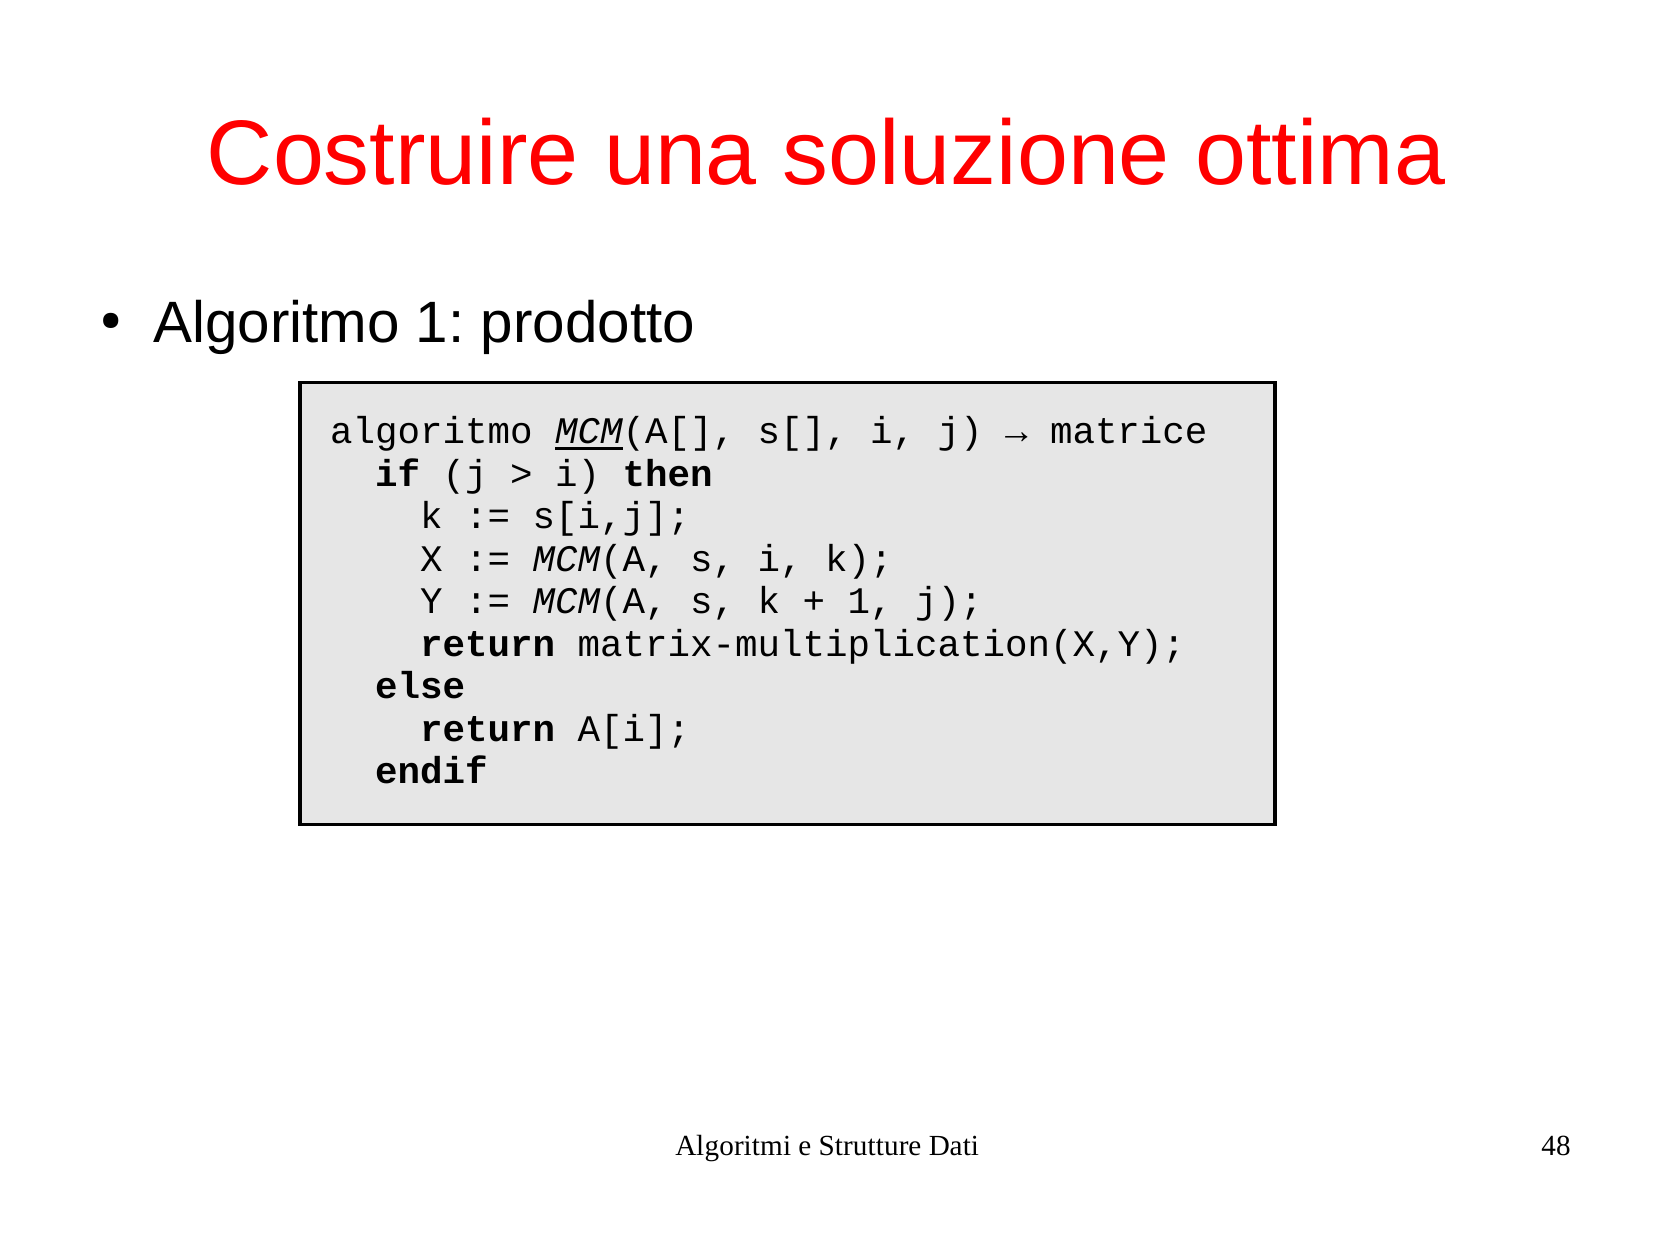

# Costruire una soluzione ottima
Algoritmo 1: prodotto
algoritmo MCM(A[], s[], i, j) → matrice
 if (j > i) then
 k := s[i,j];
 X := MCM(A, s, i, k);
 Y := MCM(A, s, k + 1, j);
 return matrix-multiplication(X,Y);
 else
 return A[i];
 endif
Algoritmi e Strutture Dati
48